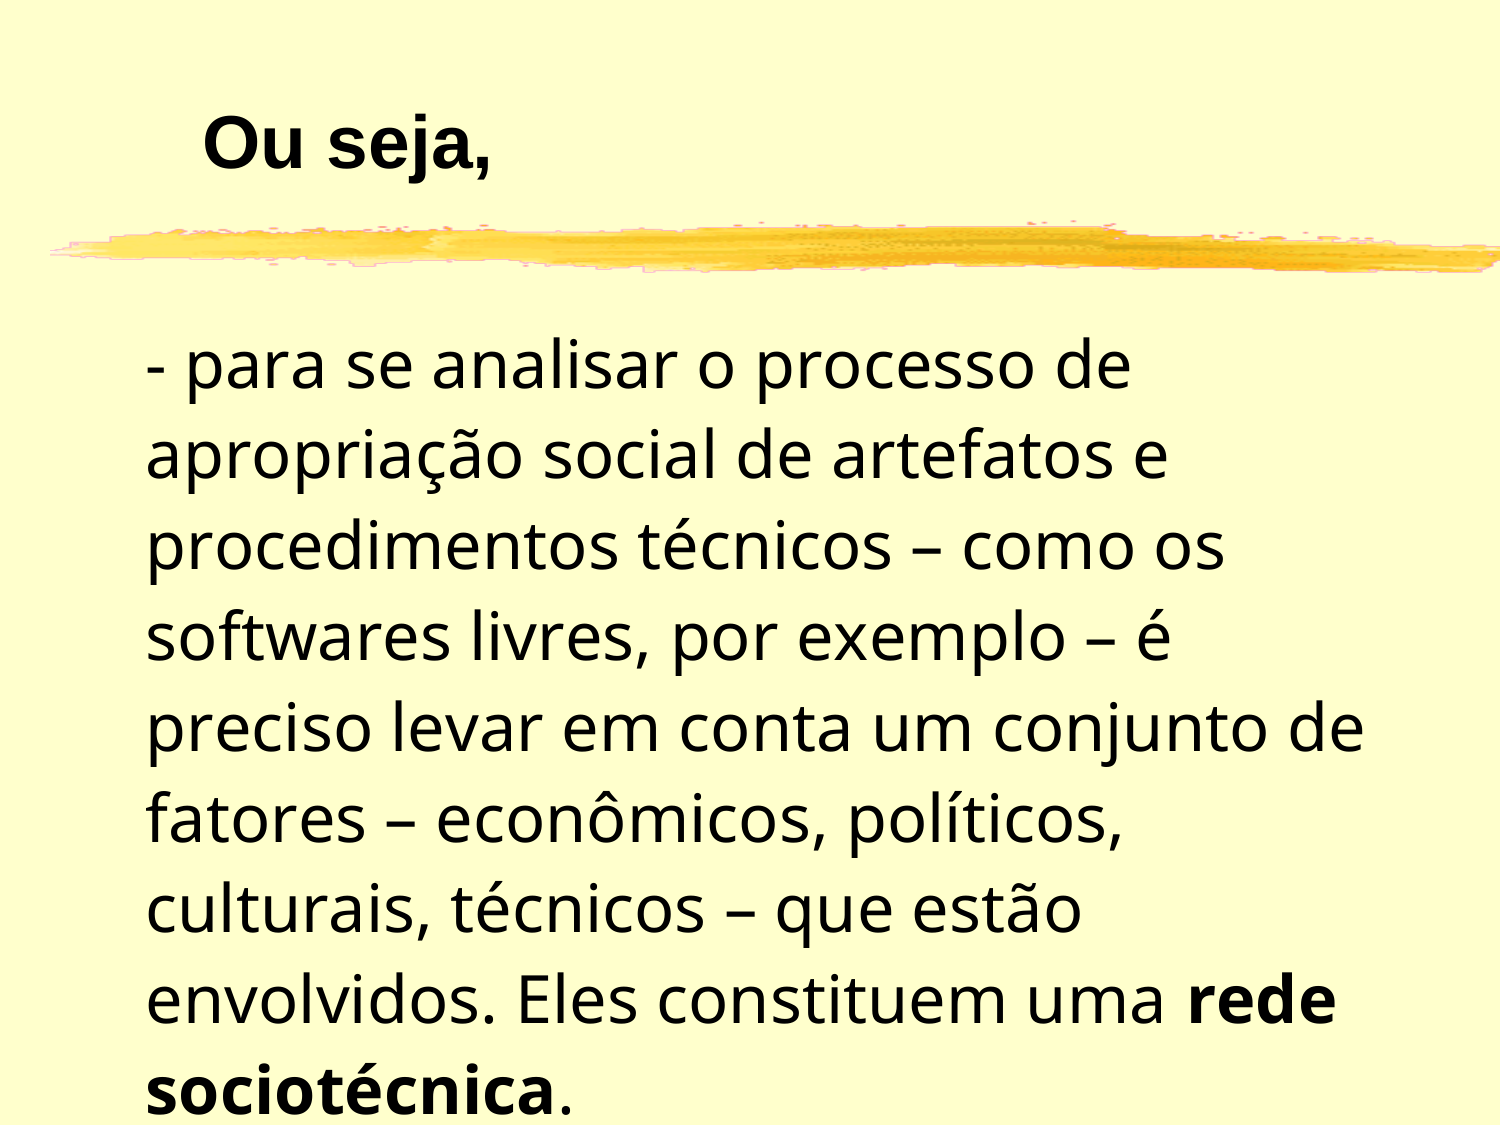

# Ou seja,
	- para se analisar o processo de apropriação social de artefatos e procedimentos técnicos – como os softwares livres, por exemplo – é preciso levar em conta um conjunto de fatores – econômicos, políticos, culturais, técnicos – que estão envolvidos. Eles constituem uma rede sociotécnica.